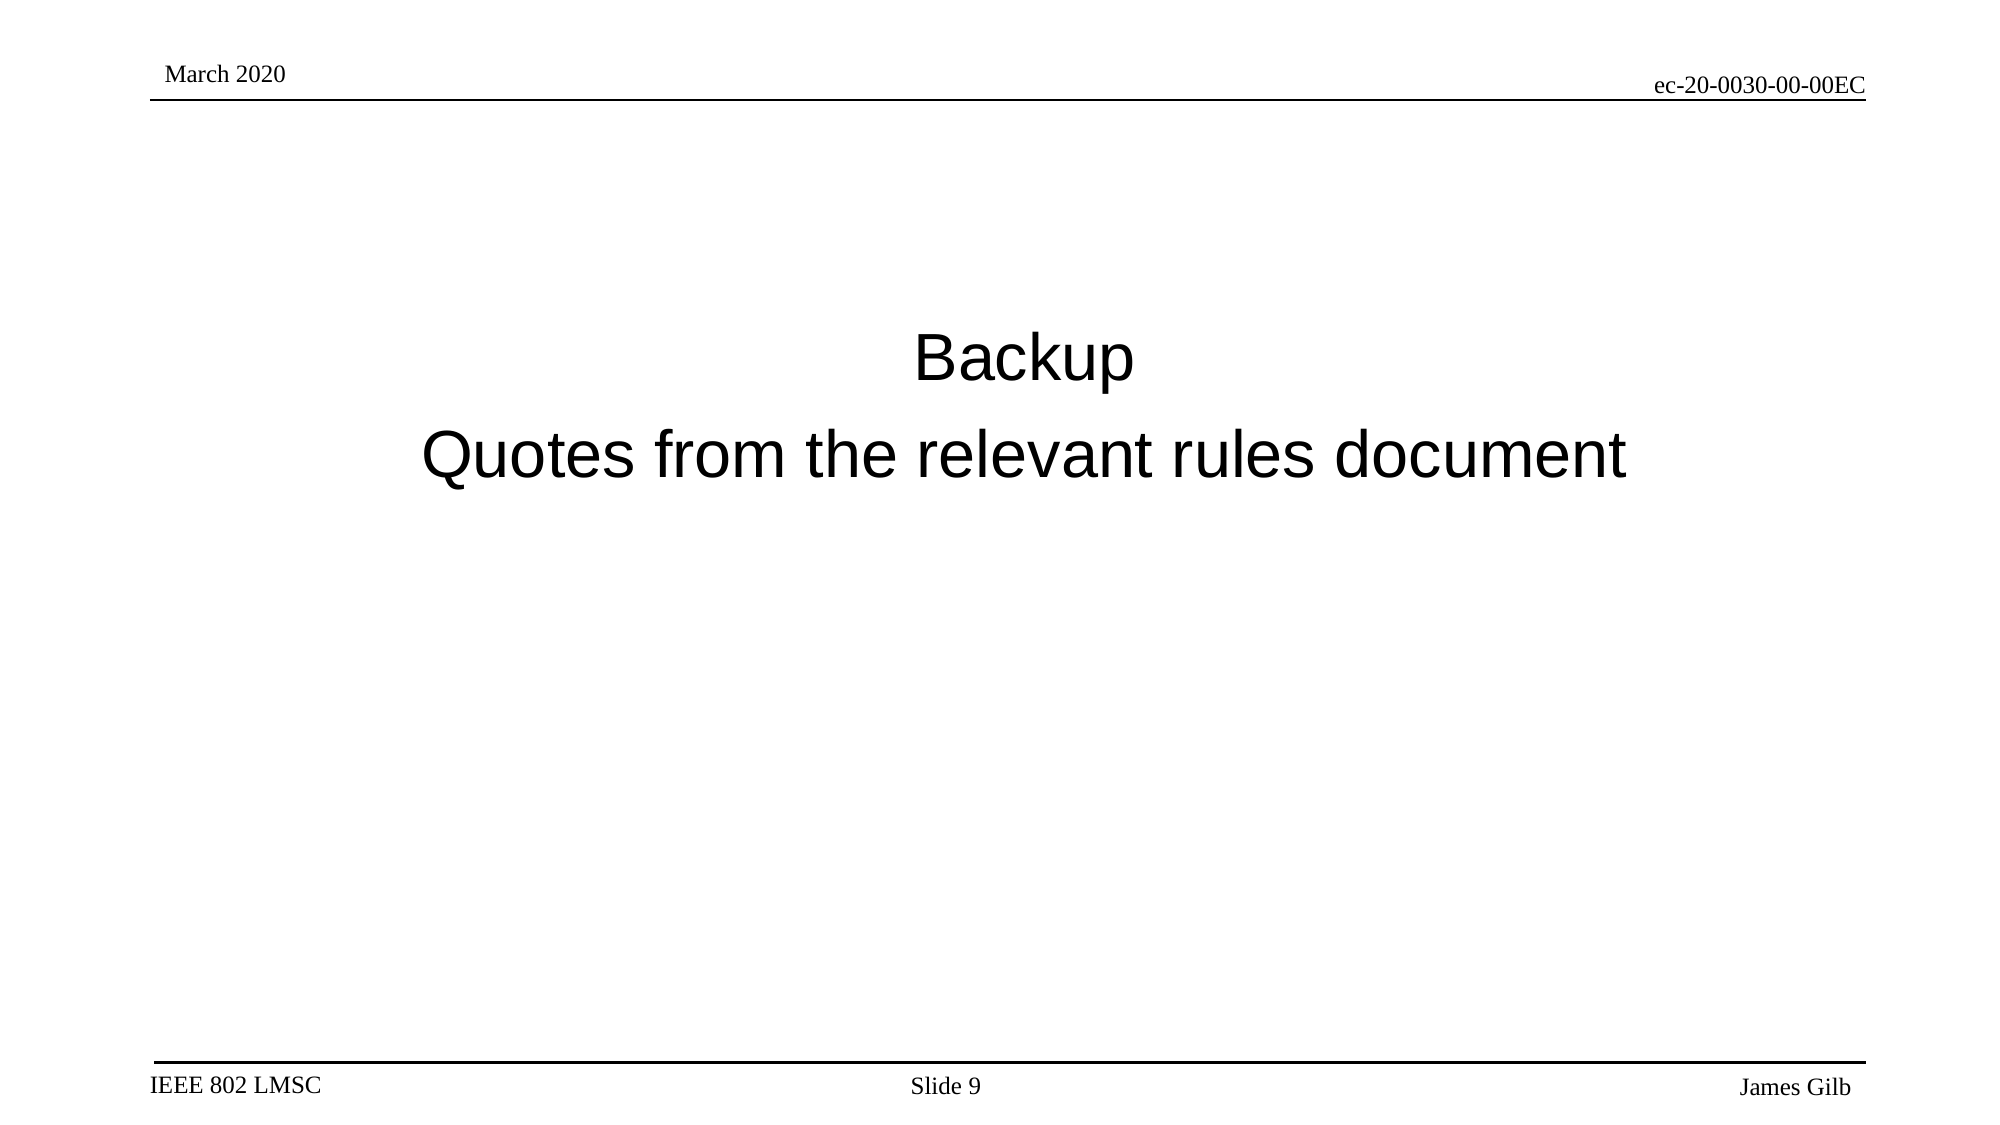

# Backup
Quotes from the relevant rules document
9